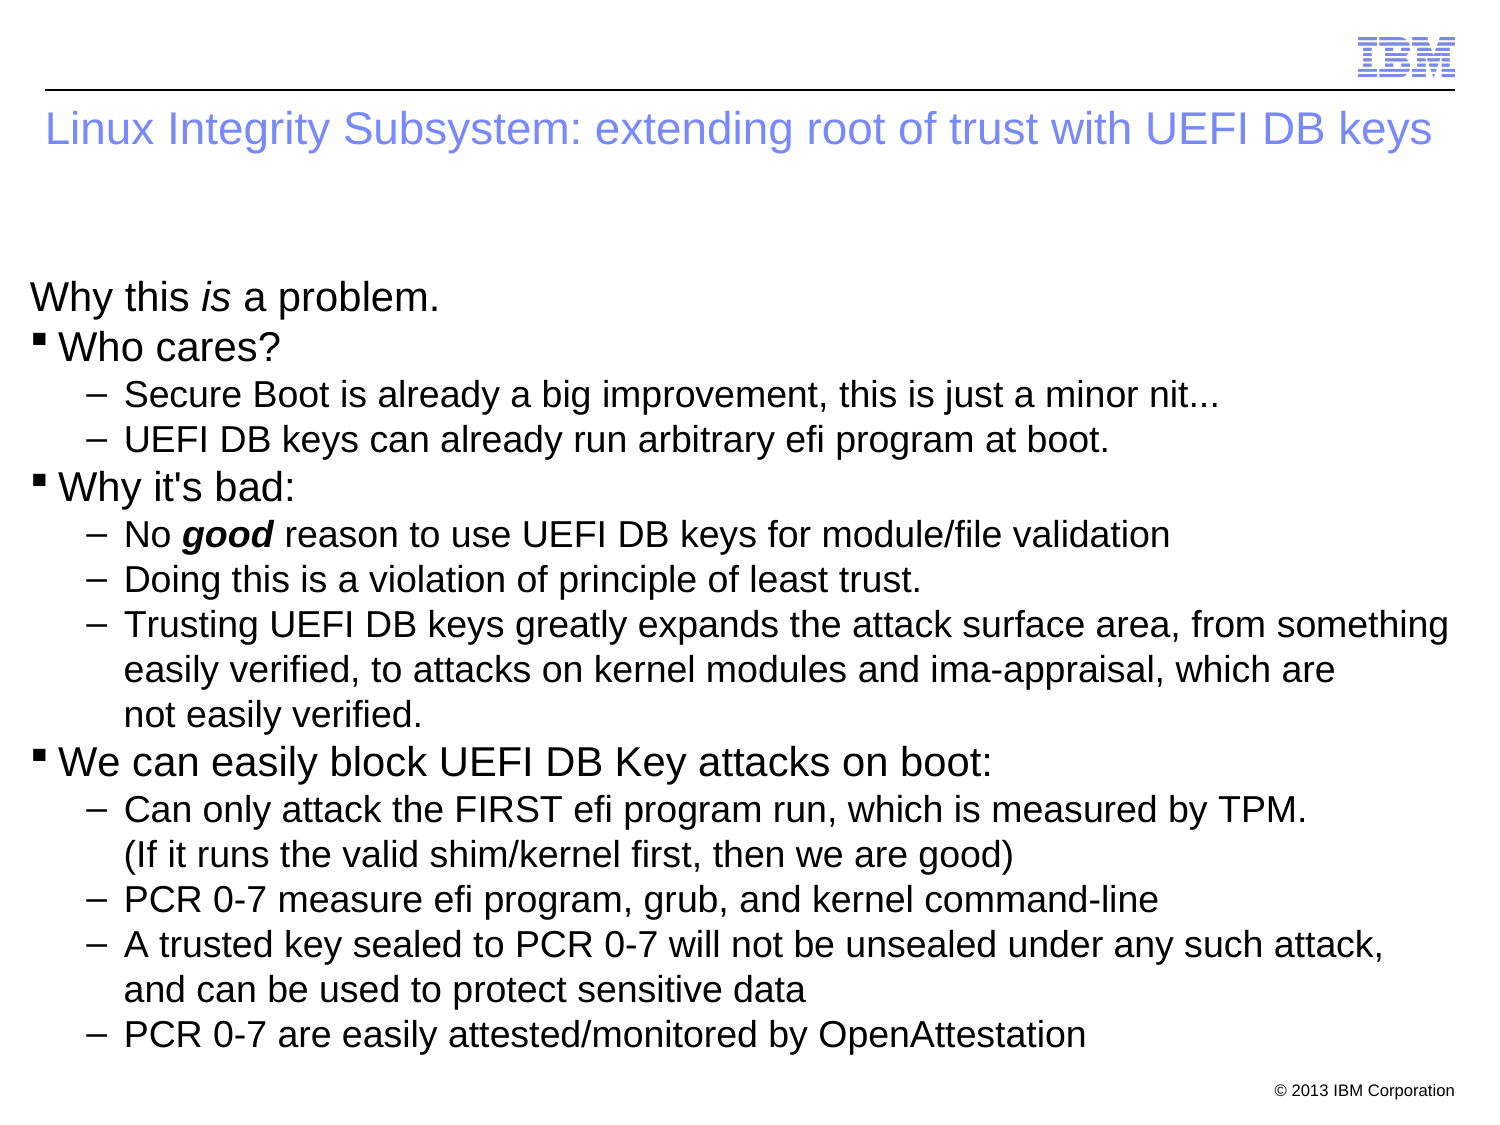

# Linux Integrity Subsystem: extending root of trust with UEFI DB keys
Why this is a problem.
Who cares?
 Secure Boot is already a big improvement, this is just a minor nit...
 UEFI DB keys can already run arbitrary efi program at boot.
Why it's bad:
 No good reason to use UEFI DB keys for module/file validation
 Doing this is a violation of principle of least trust.
 Trusting UEFI DB keys greatly expands the attack surface area, from something
 easily verified, to attacks on kernel modules and ima-appraisal, which are
 not easily verified.
We can easily block UEFI DB Key attacks on boot:
 Can only attack the FIRST efi program run, which is measured by TPM.
 (If it runs the valid shim/kernel first, then we are good)
 PCR 0-7 measure efi program, grub, and kernel command-line
 A trusted key sealed to PCR 0-7 will not be unsealed under any such attack,
 and can be used to protect sensitive data
 PCR 0-7 are easily attested/monitored by OpenAttestation